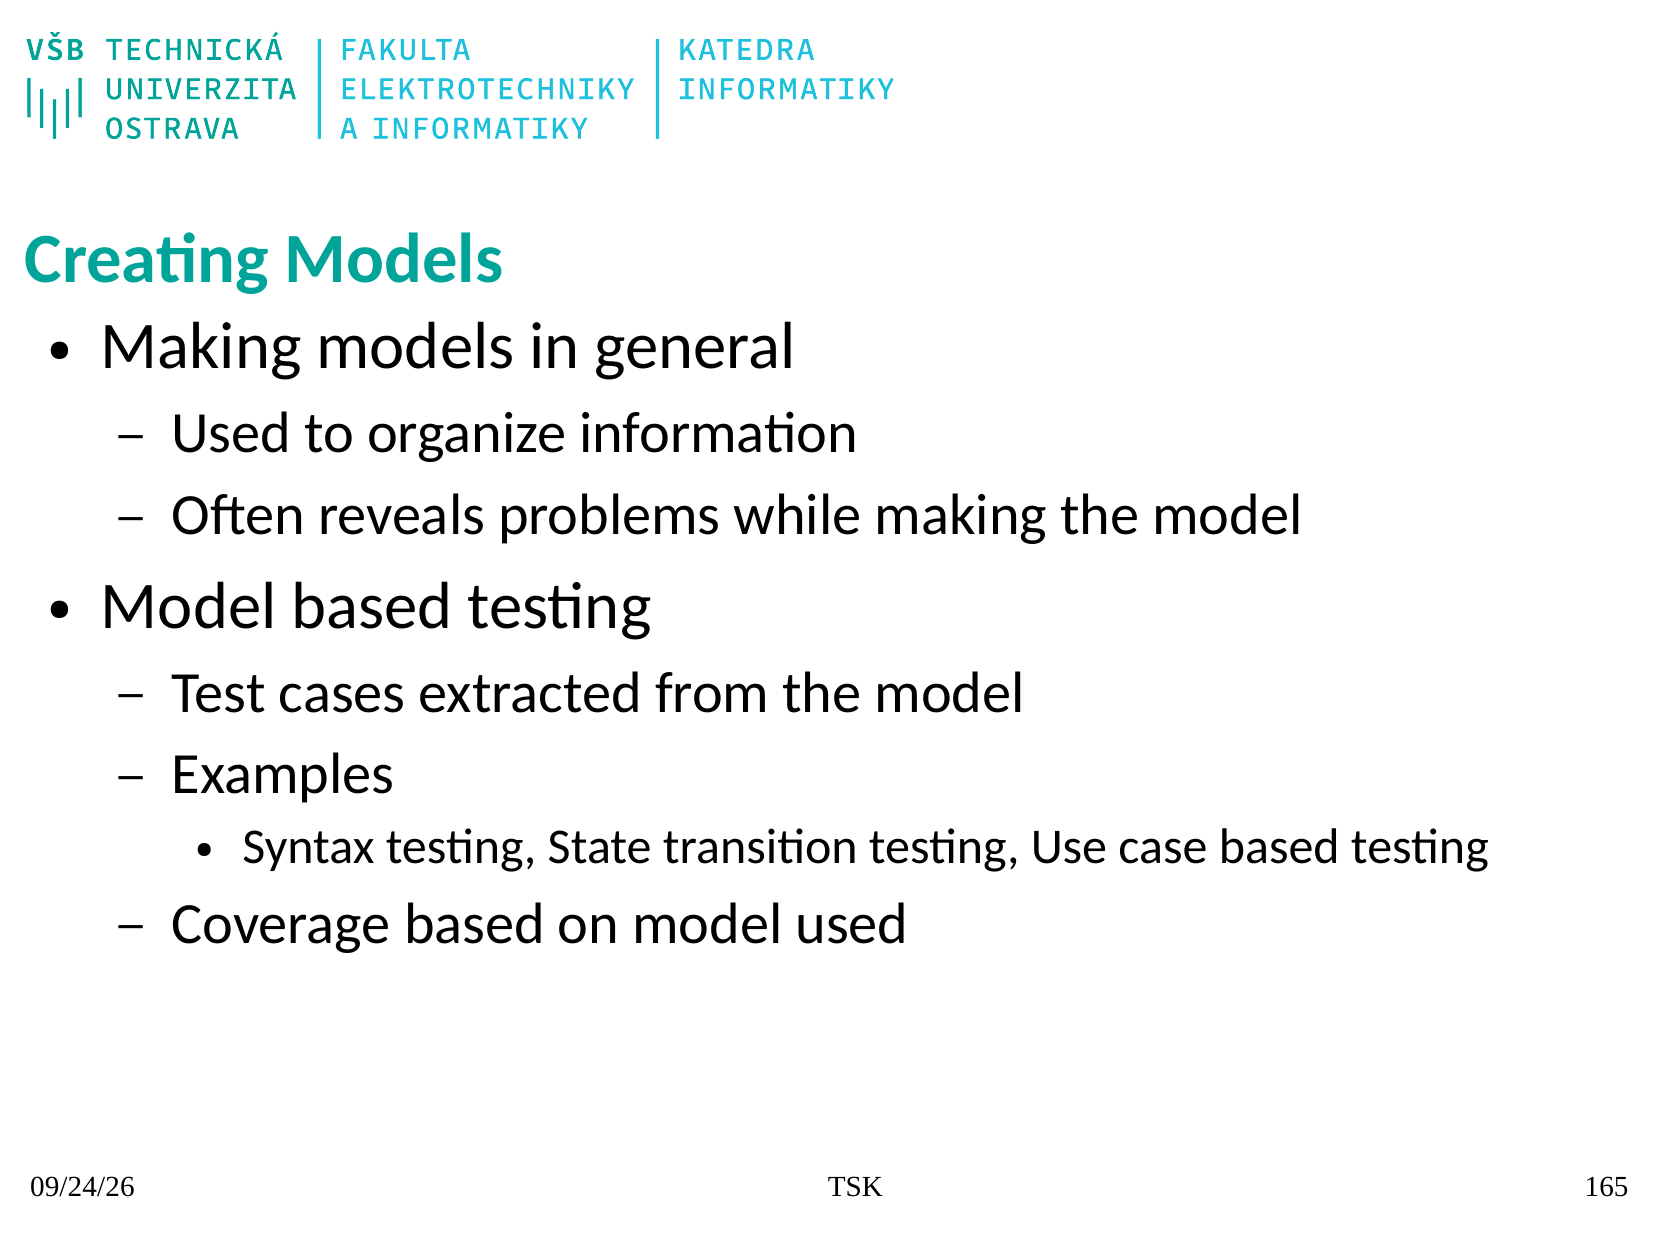

# Creating Models
Making models in general
Used to organize information
Often reveals problems while making the model
Model based testing
Test cases extracted from the model
Examples
Syntax testing, State transition testing, Use case based testing
Coverage based on model used
TSK
165